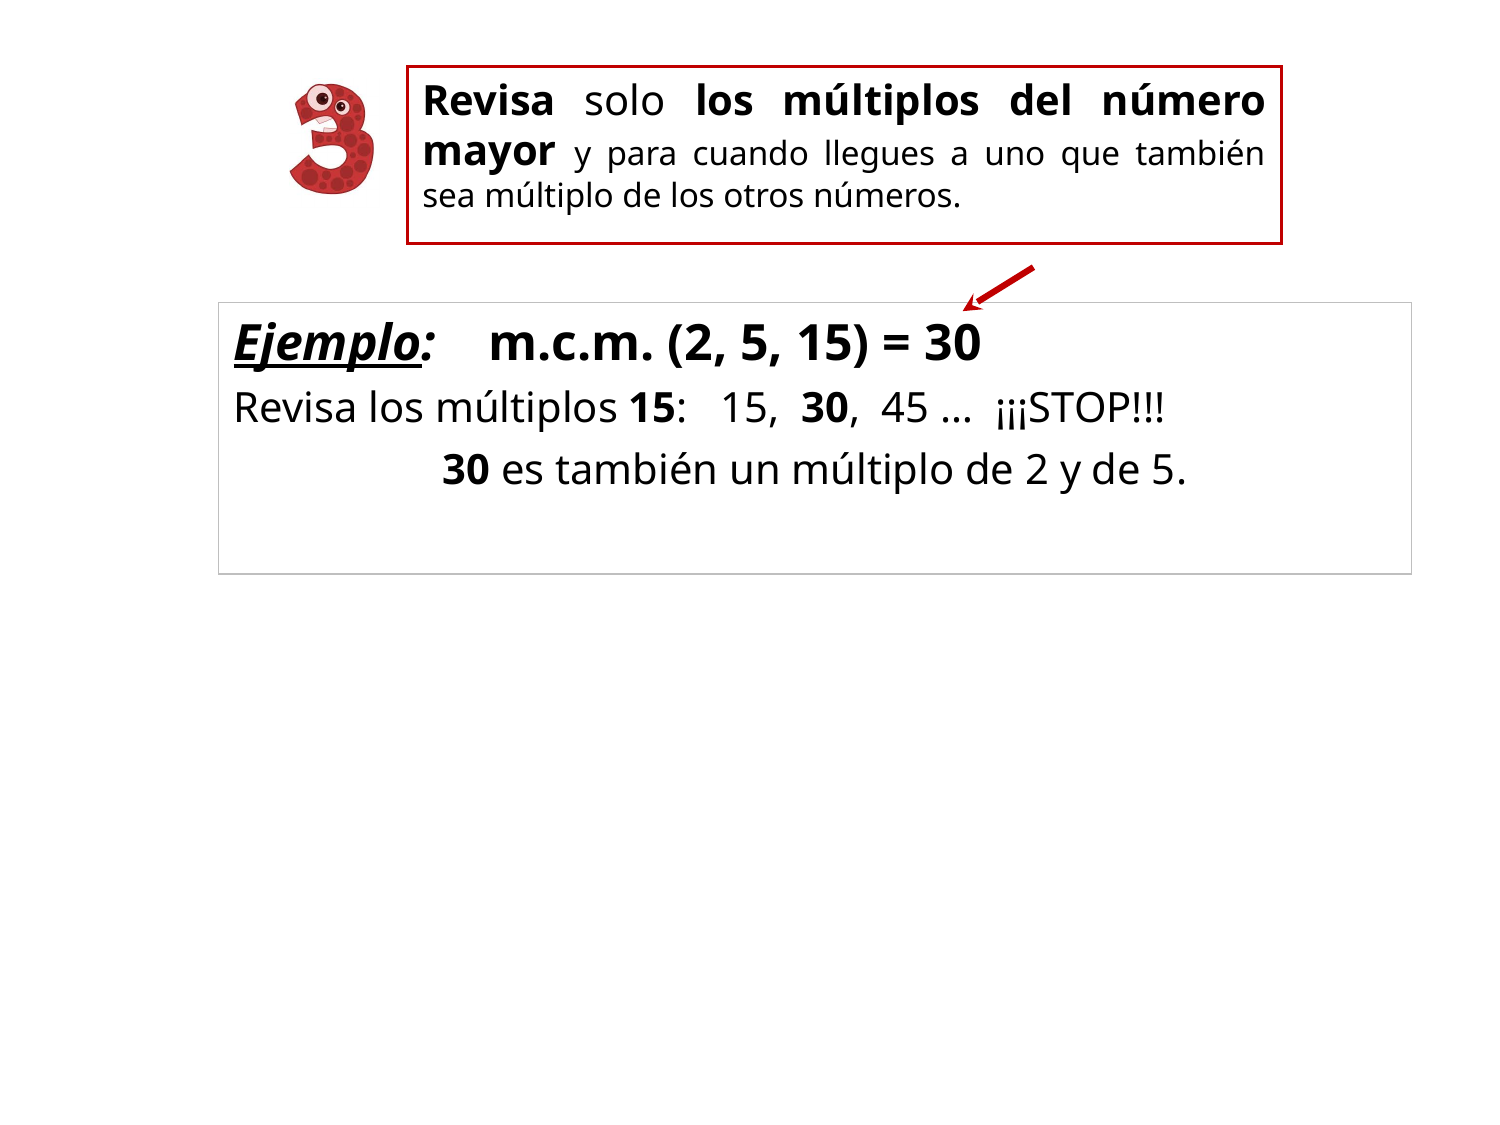

Revisa solo los múltiplos del número mayor y para cuando llegues a uno que también sea múltiplo de los otros números.
Si uno de los números es múltiplo de los otros, entonces él es el m.c.m.
Ejemplo: m.c.m. (2, 5, 15) = 30
Revisa los múltiplos 15: 15, 30, 45 … ¡¡¡STOP!!!
30 es también un múltiplo de 2 y de 5.